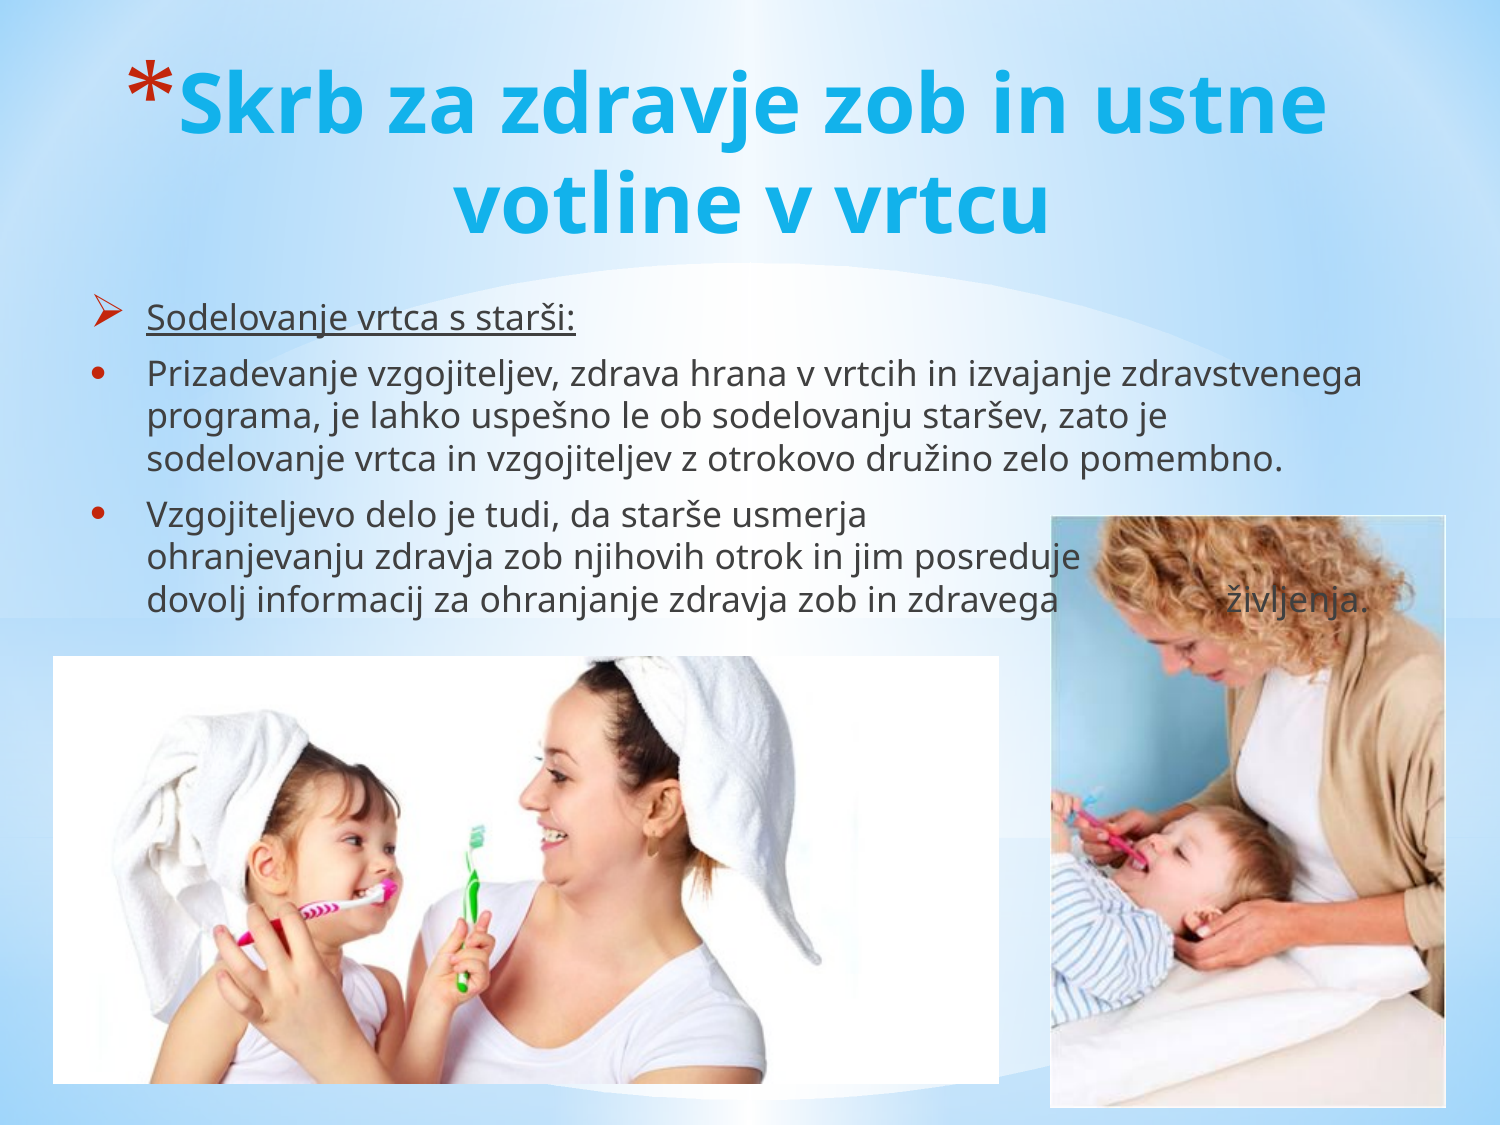

# Skrb za zdravje zob in ustne votline v vrtcu
Sodelovanje vrtca s starši:
Prizadevanje vzgojiteljev, zdrava hrana v vrtcih in izvajanje zdravstvenega programa, je lahko uspešno le ob sodelovanju staršev, zato je sodelovanje vrtca in vzgojiteljev z otrokovo družino zelo pomembno.
Vzgojiteljevo delo je tudi, da starše usmerja ohranjevanju zdravja zob njihovih otrok in jim posreduje dovolj informacij za ohranjanje zdravja zob in zdravega življenja.